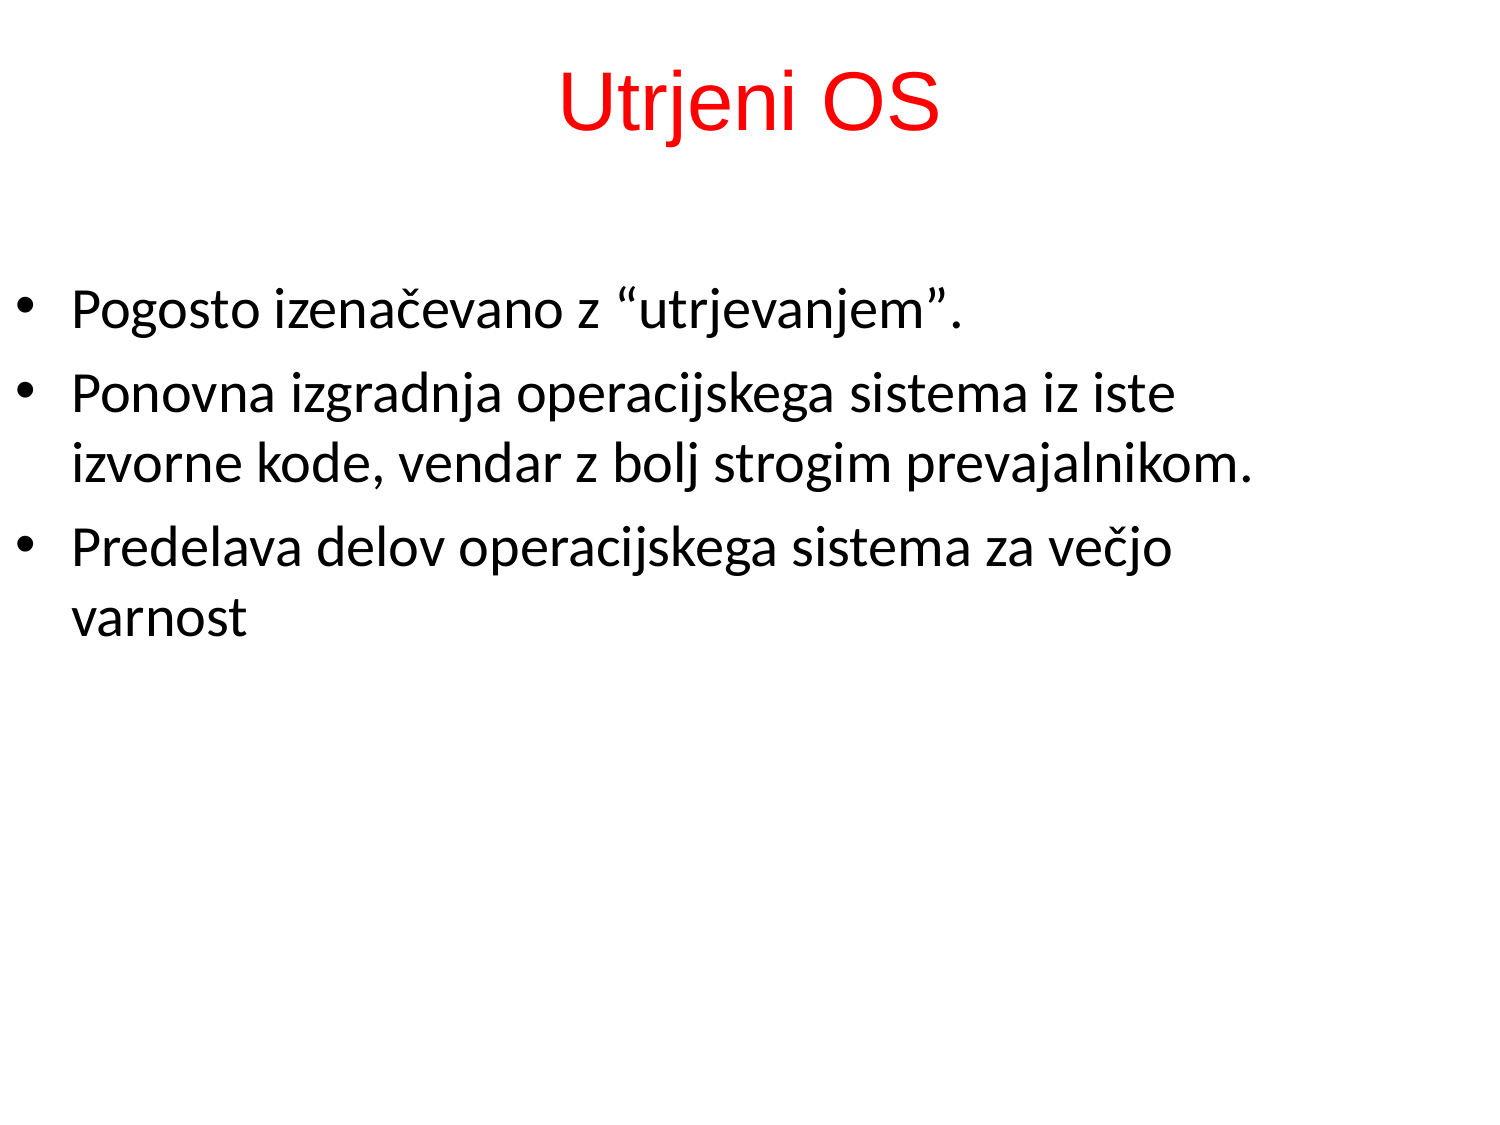

# Utrjeni OS
Pogosto izenačevano z “utrjevanjem”.
Ponovna izgradnja operacijskega sistema iz iste izvorne kode, vendar z bolj strogim prevajalnikom.
Predelava delov operacijskega sistema za večjo varnost